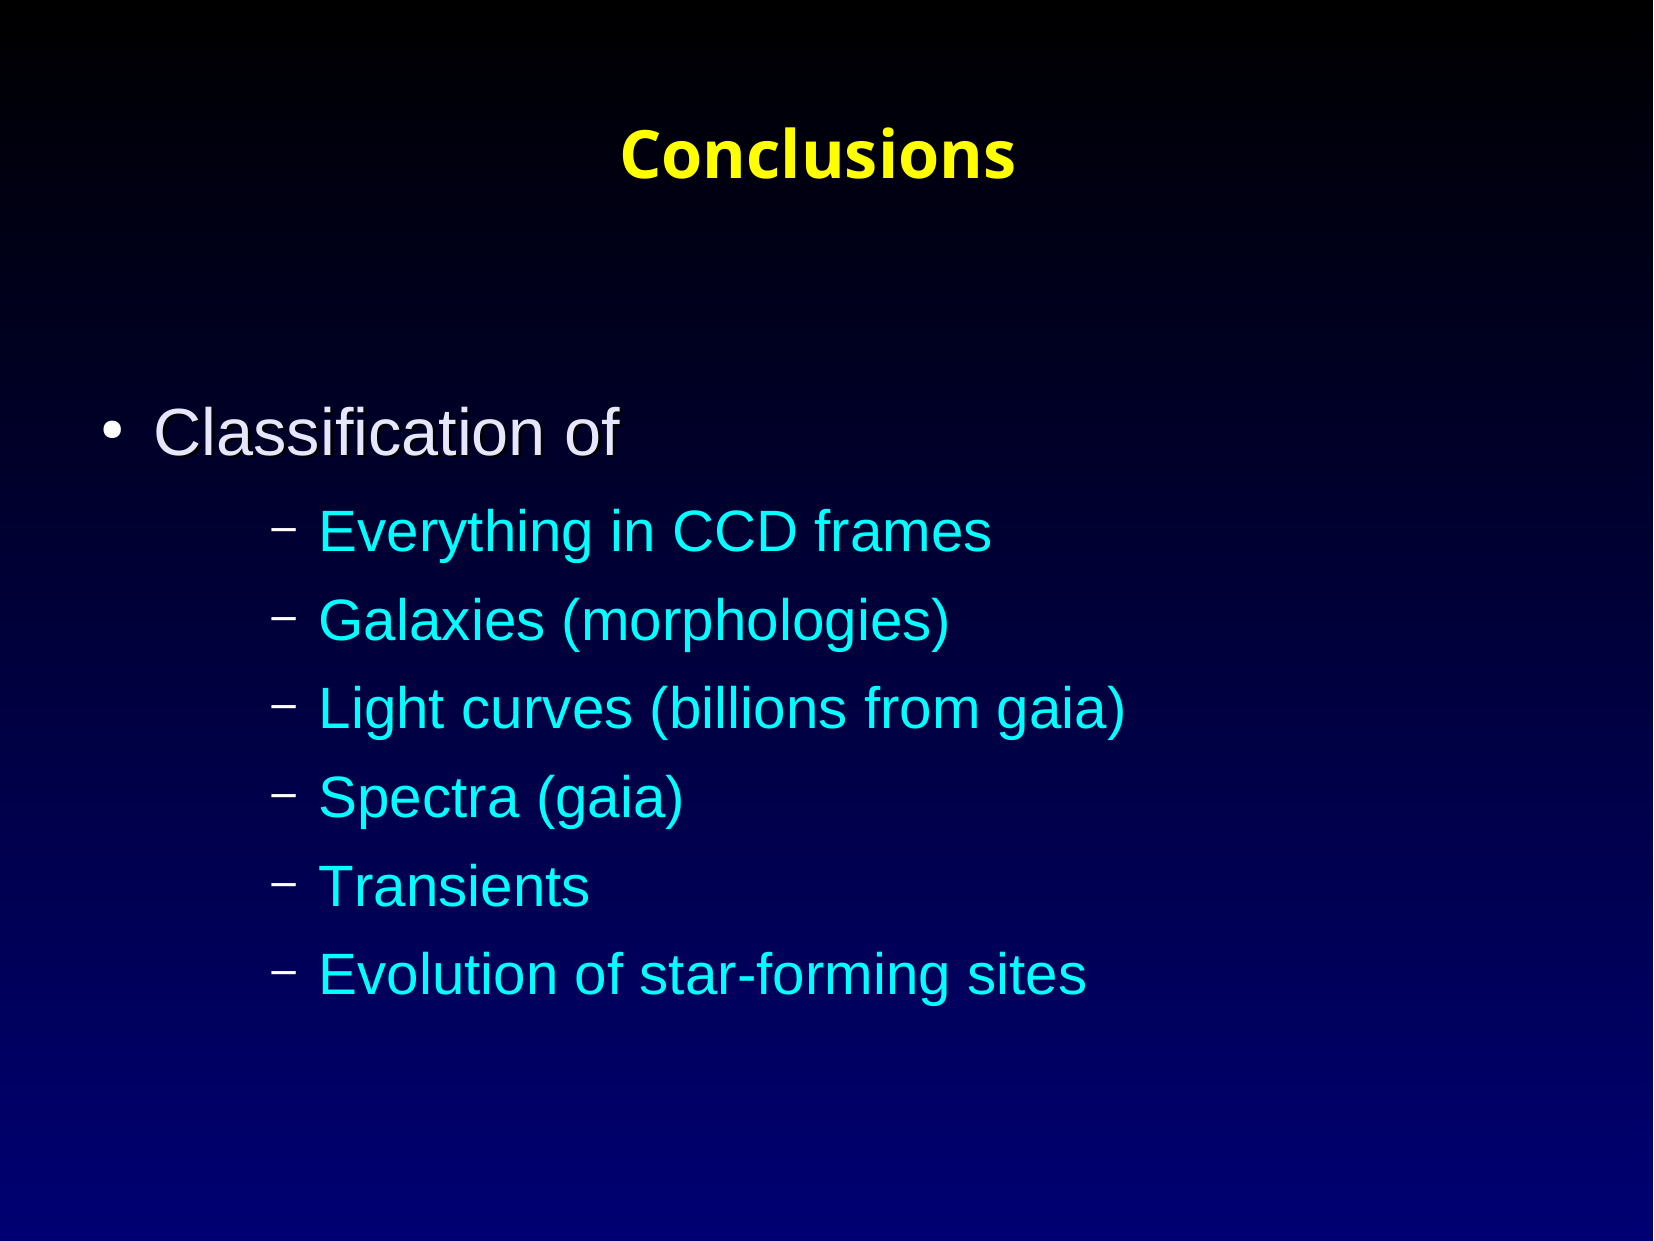

# Conclusions
Classification of
Everything in CCD frames
Galaxies (morphologies)
Light curves (billions from gaia)
Spectra (gaia)
Transients
Evolution of star-forming sites